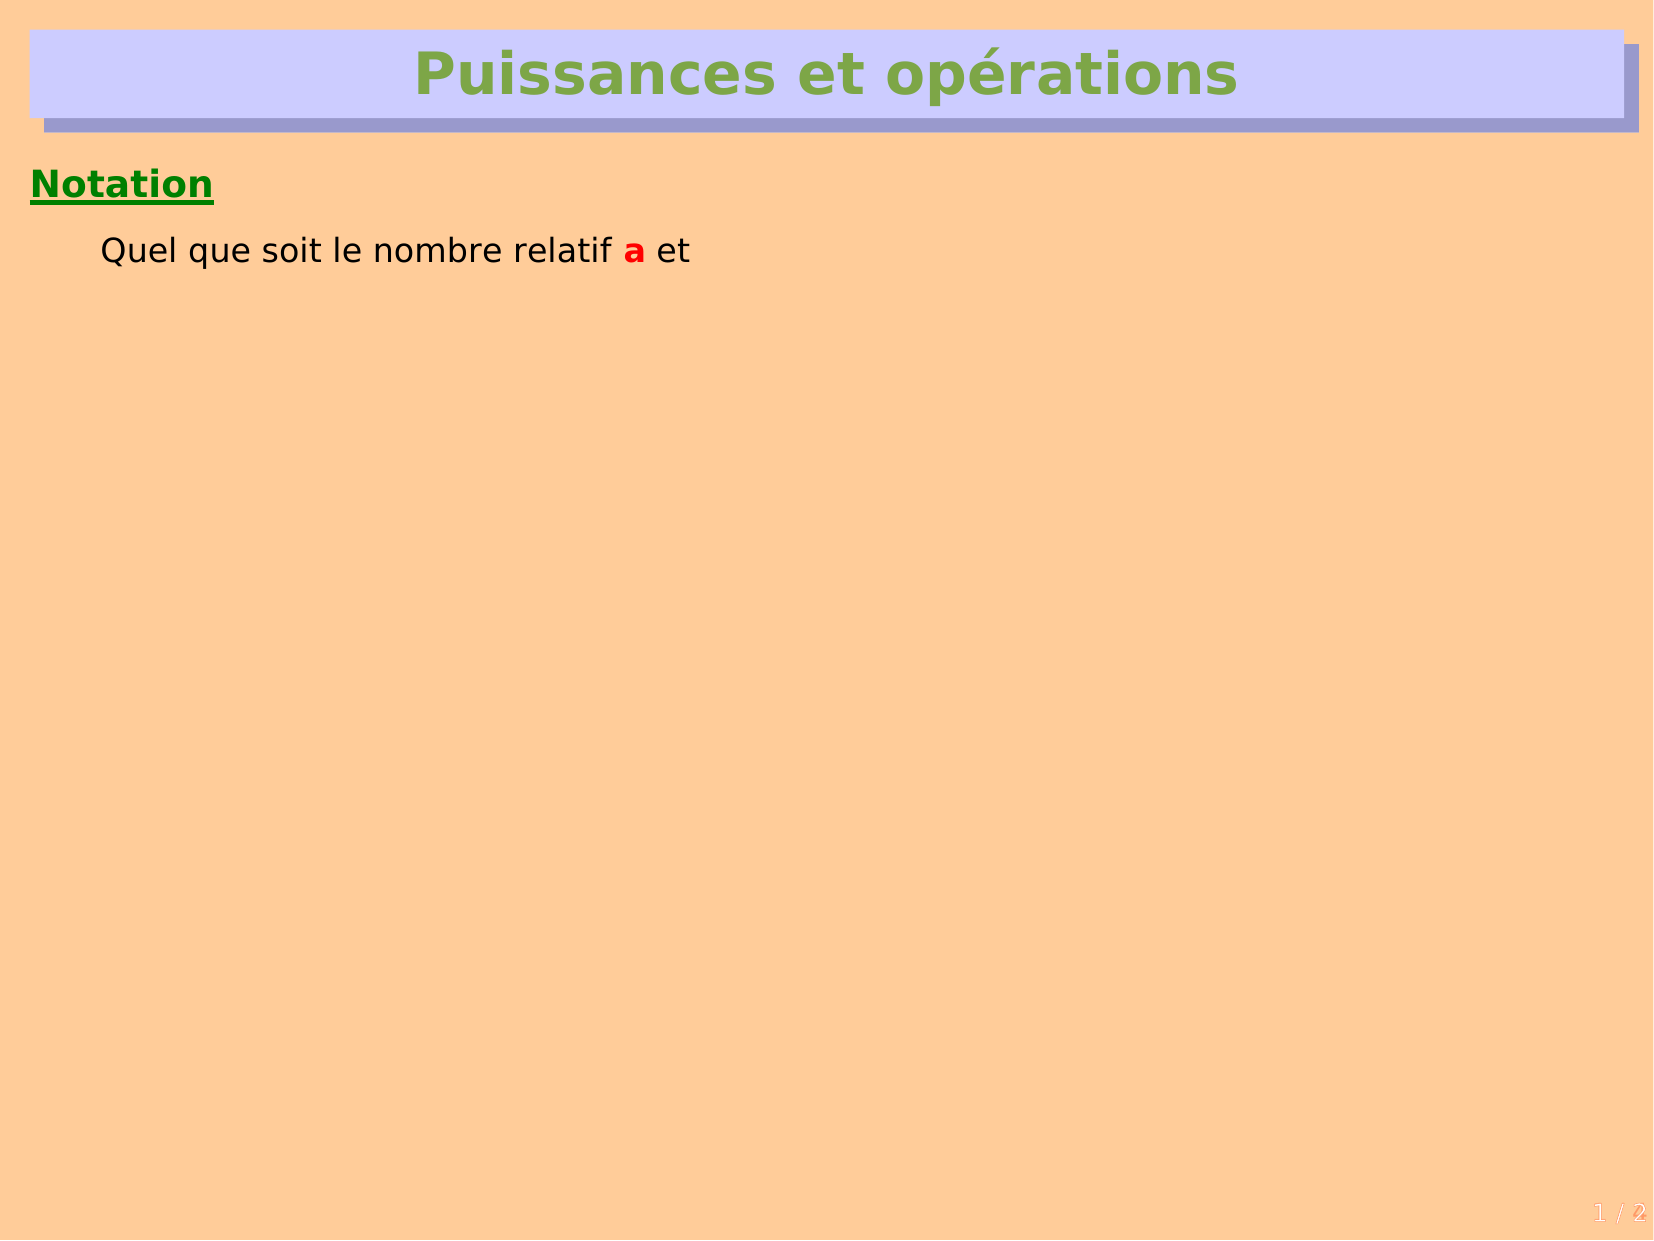

# Puissances et opérations
Notation
Quel que soit le nombre relatif a et
1 / 4
1 / 2